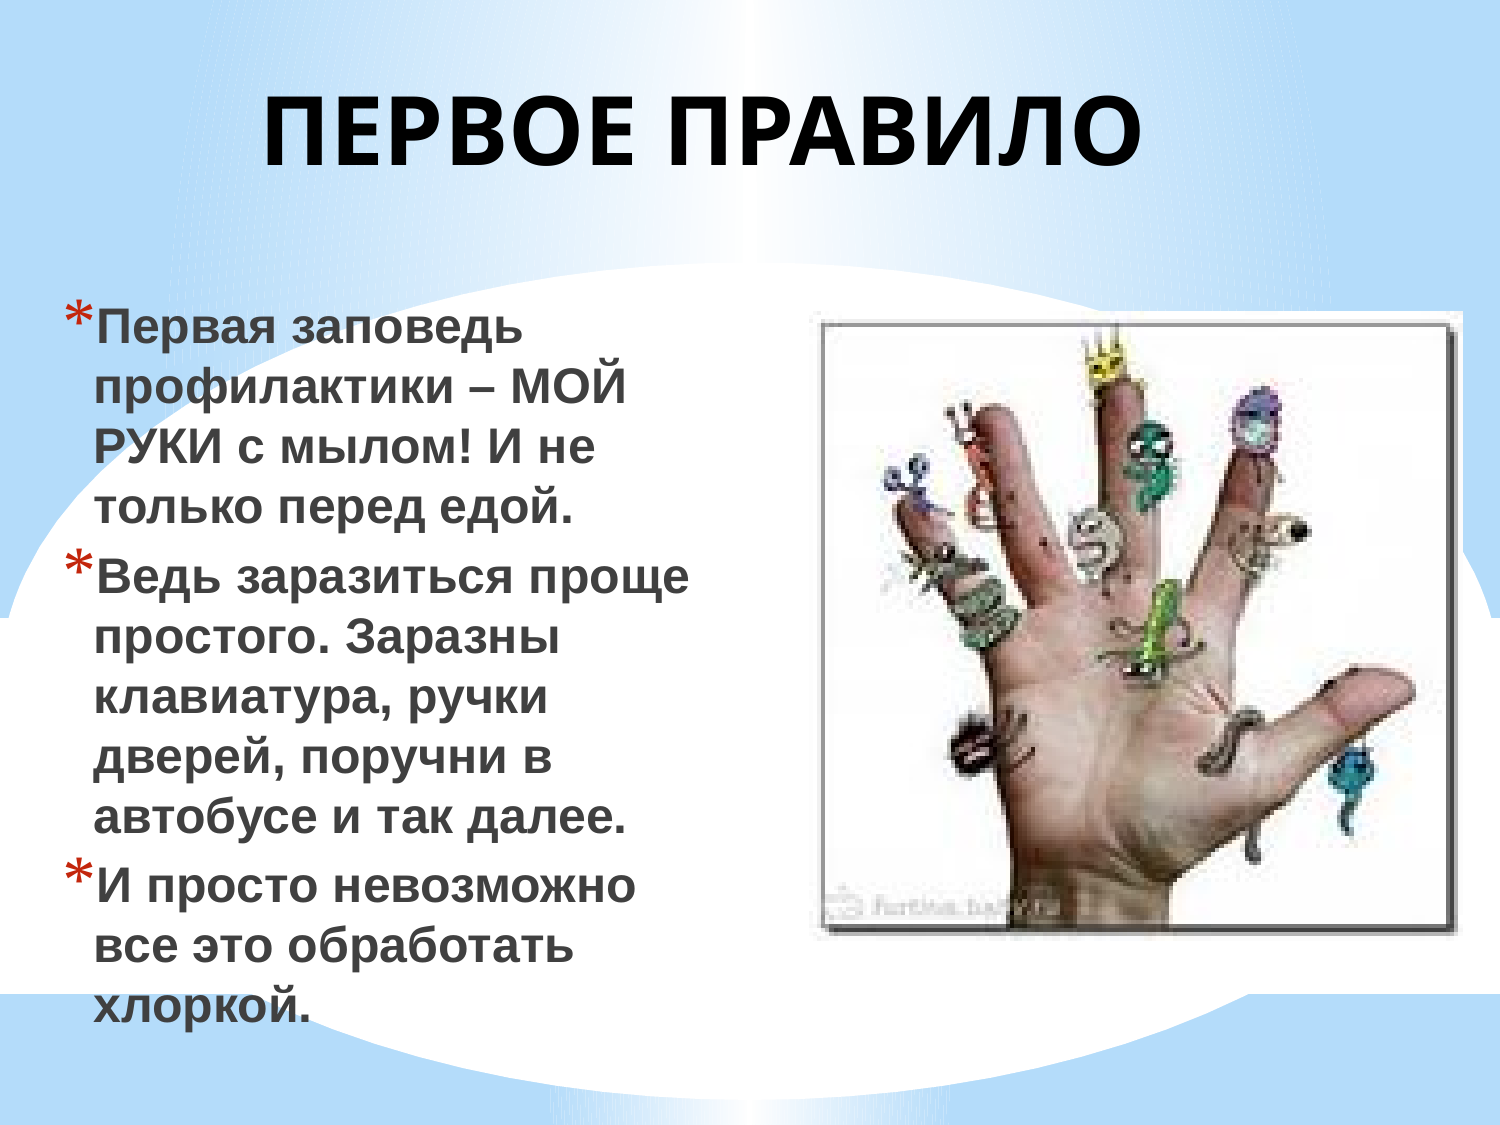

# ПЕРВОЕ ПРАВИЛО
Первая заповедь профилактики – МОЙ РУКИ с мылом! И не только перед едой.
Ведь заразиться проще простого. Заразны клавиатура, ручки дверей, поручни в автобусе и так далее.
И просто невозможно все это обработать хлоркой.